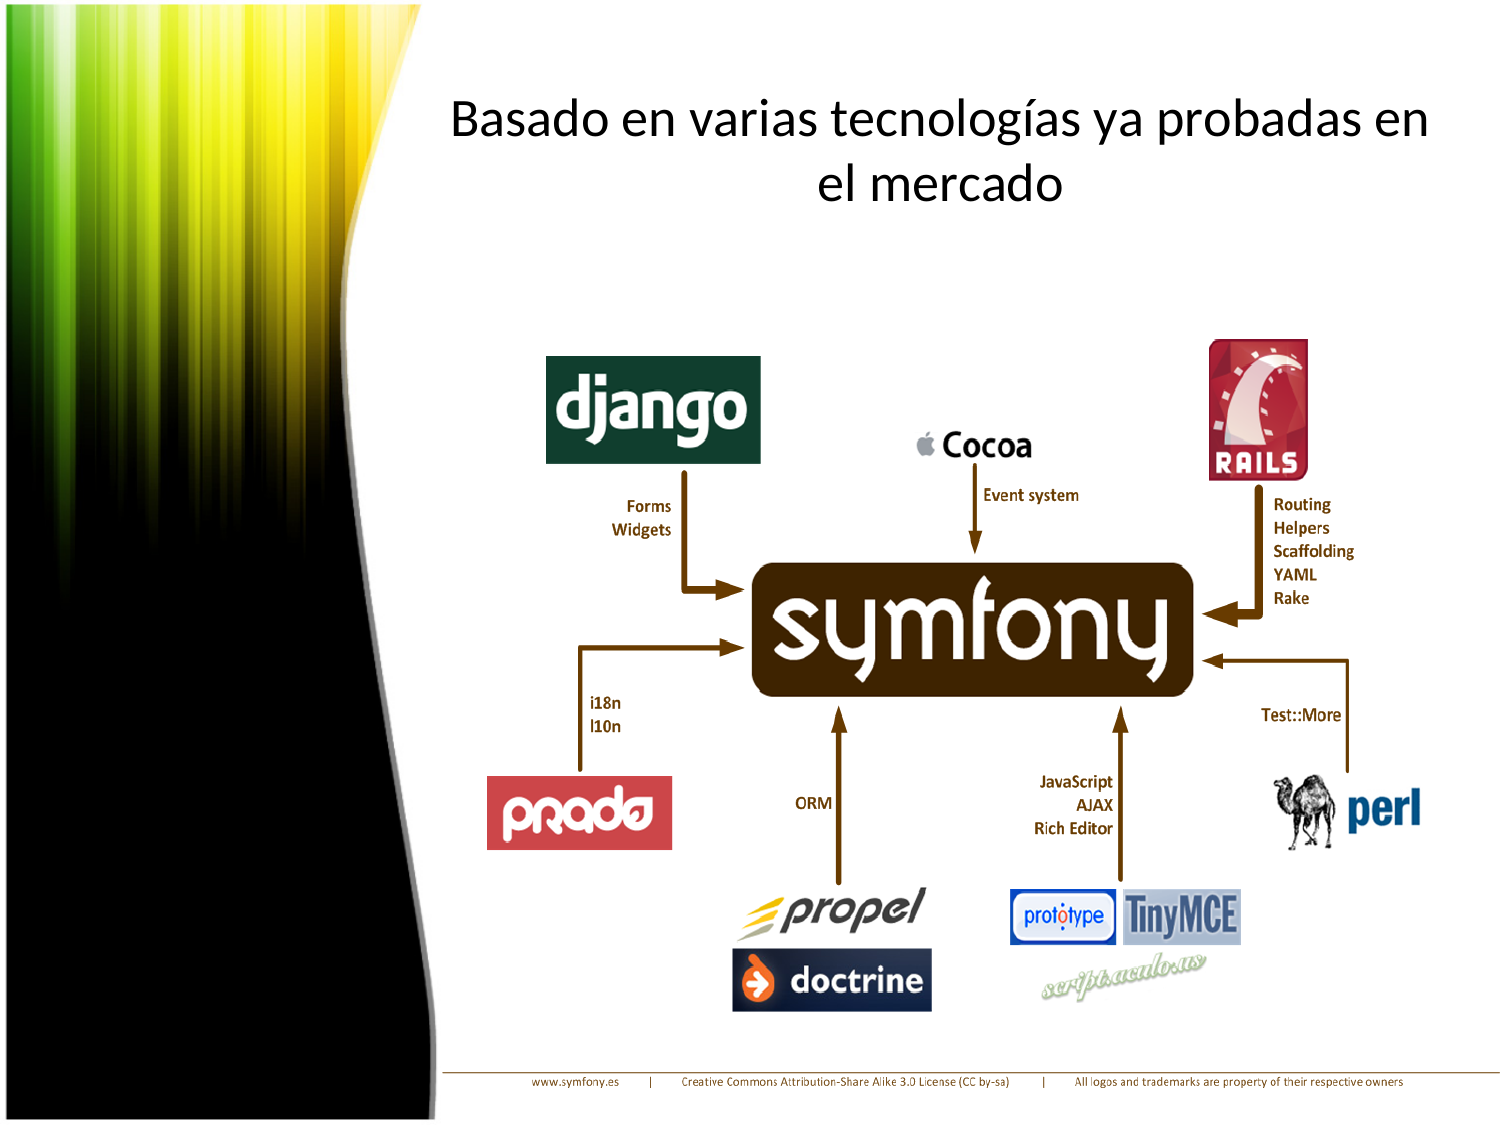

# Basado en varias tecnologías ya probadas en el mercado